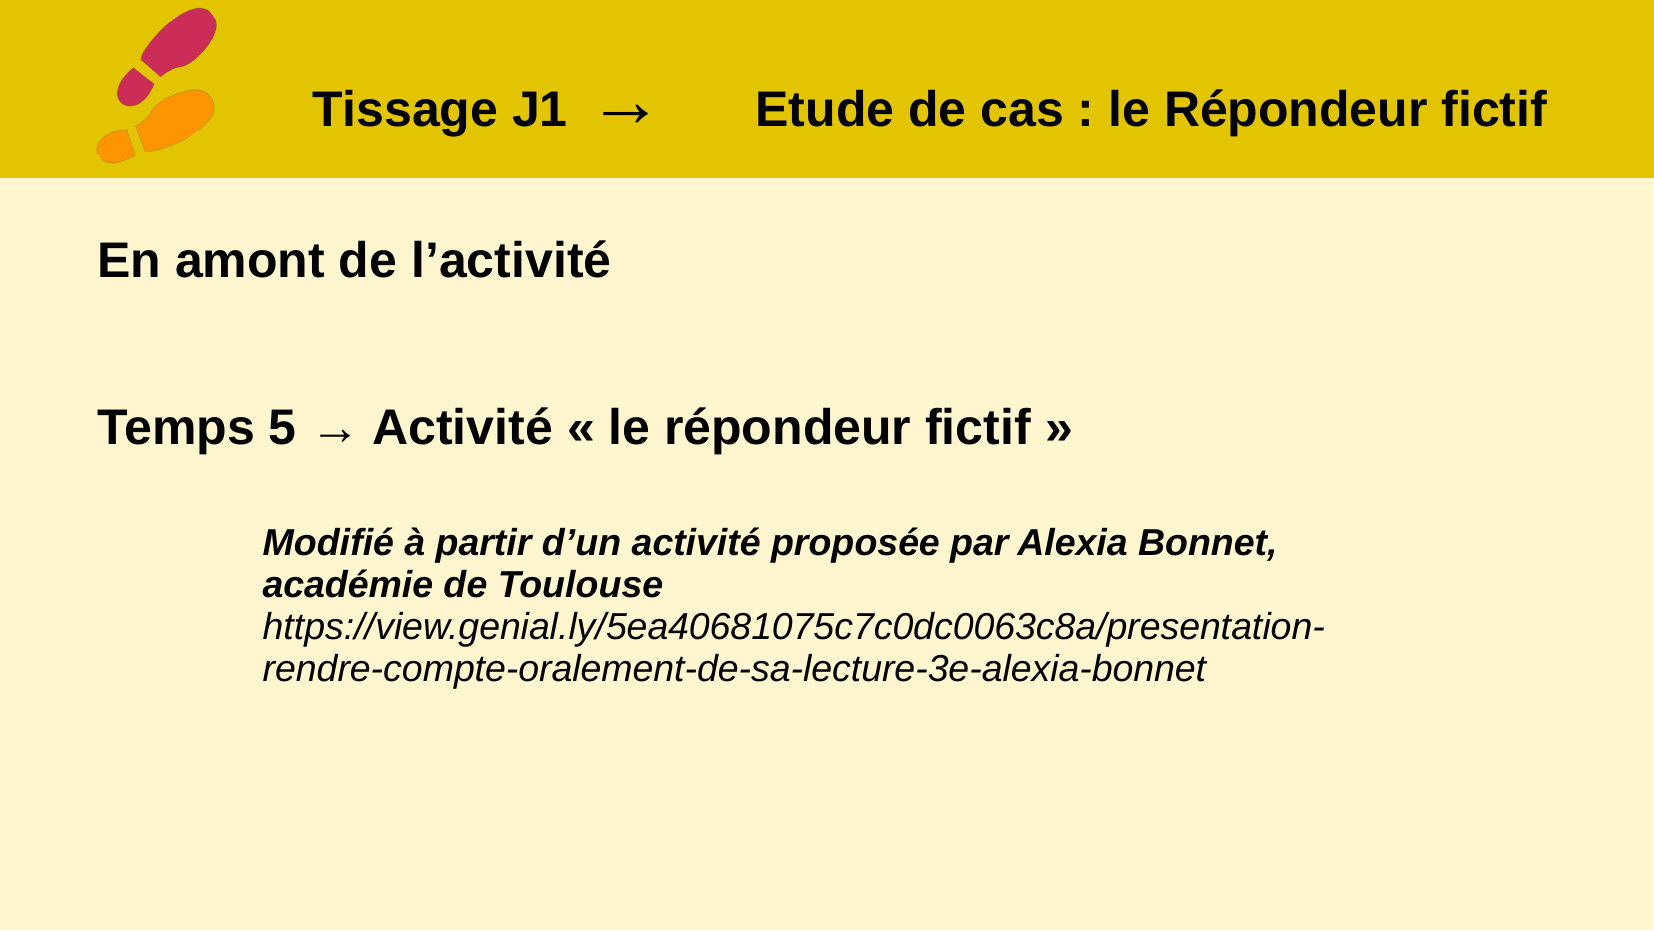

Tissage J1 → 	Etude de cas : le Répondeur fictif
En amont de l’activité
Temps 5 → Activité « le répondeur fictif »
Modifié à partir d’un activité proposée par Alexia Bonnet, académie de Toulouse
https://view.genial.ly/5ea40681075c7c0dc0063c8a/presentation-rendre-compte-oralement-de-sa-lecture-3e-alexia-bonnet